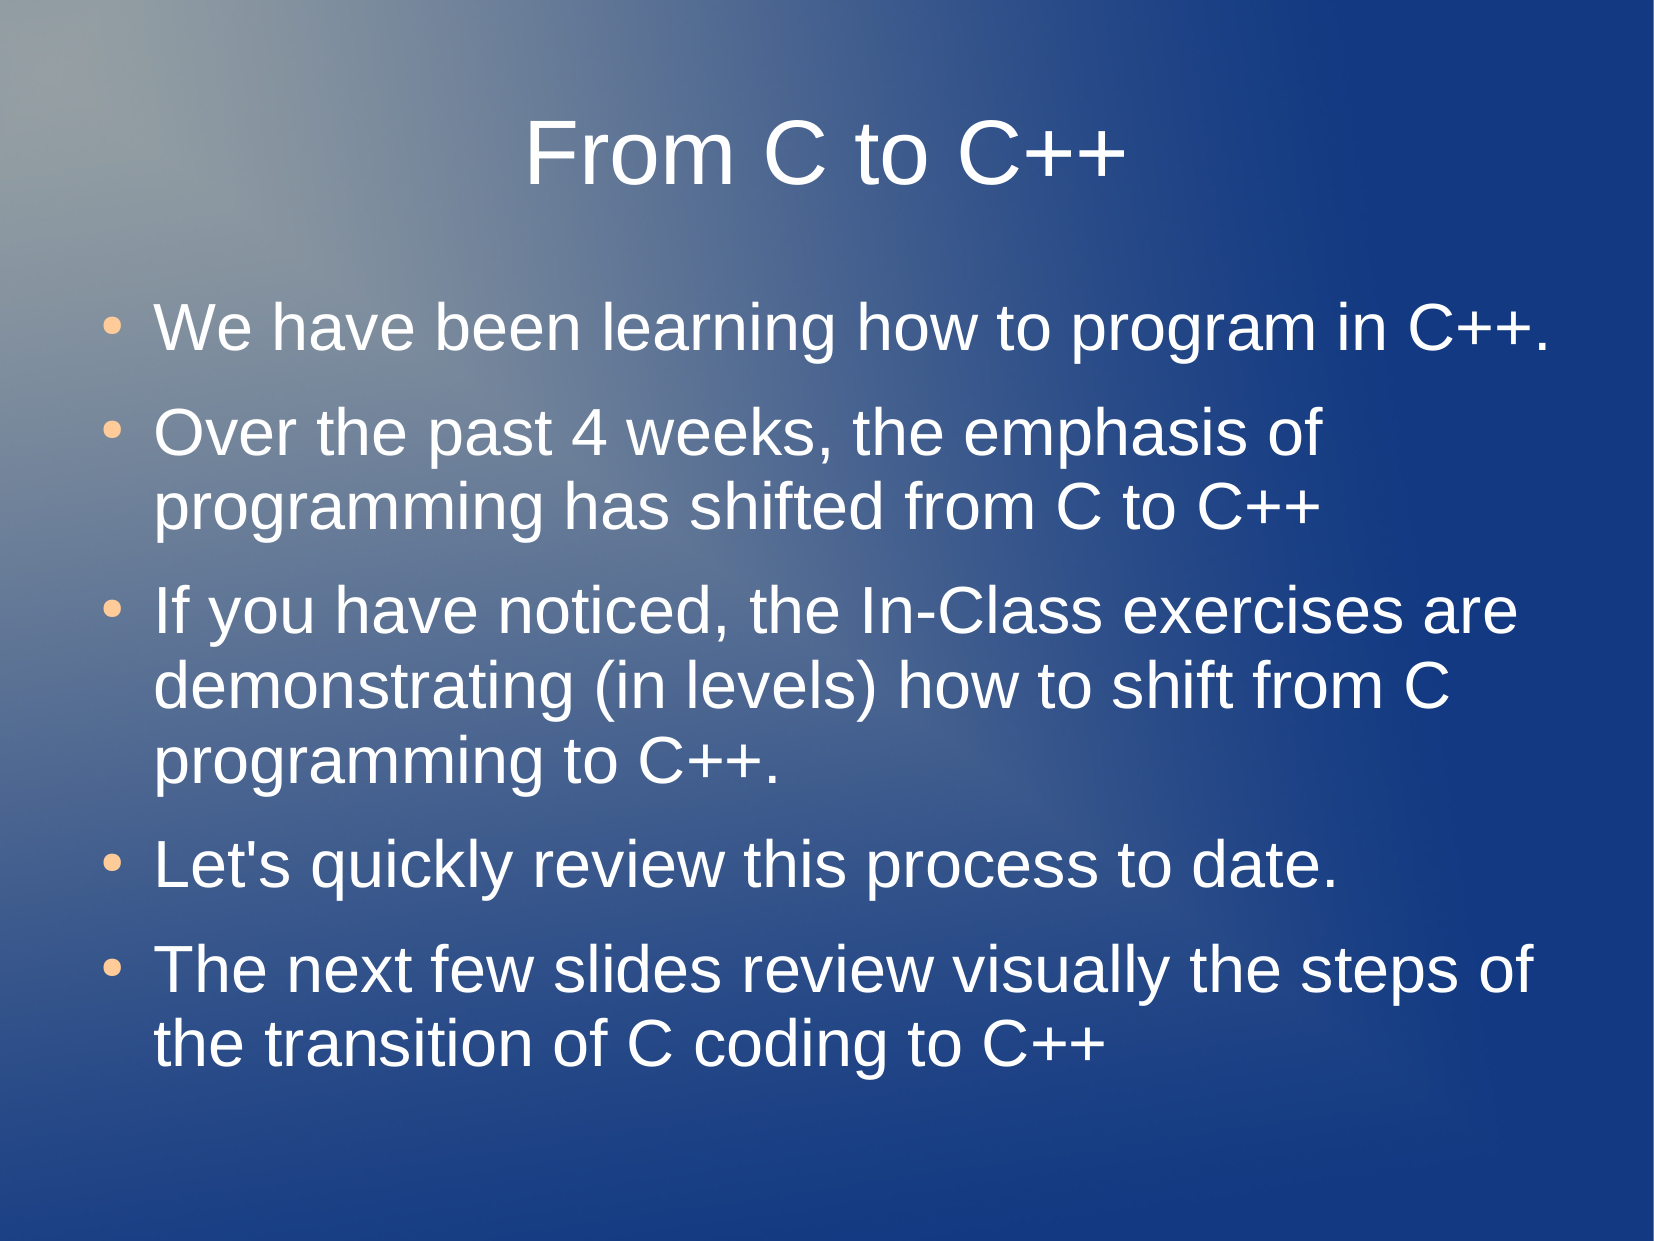

# From C to C++
We have been learning how to program in C++.
Over the past 4 weeks, the emphasis of programming has shifted from C to C++
If you have noticed, the In-Class exercises are demonstrating (in levels) how to shift from C programming to C++.
Let's quickly review this process to date.
The next few slides review visually the steps of the transition of C coding to C++